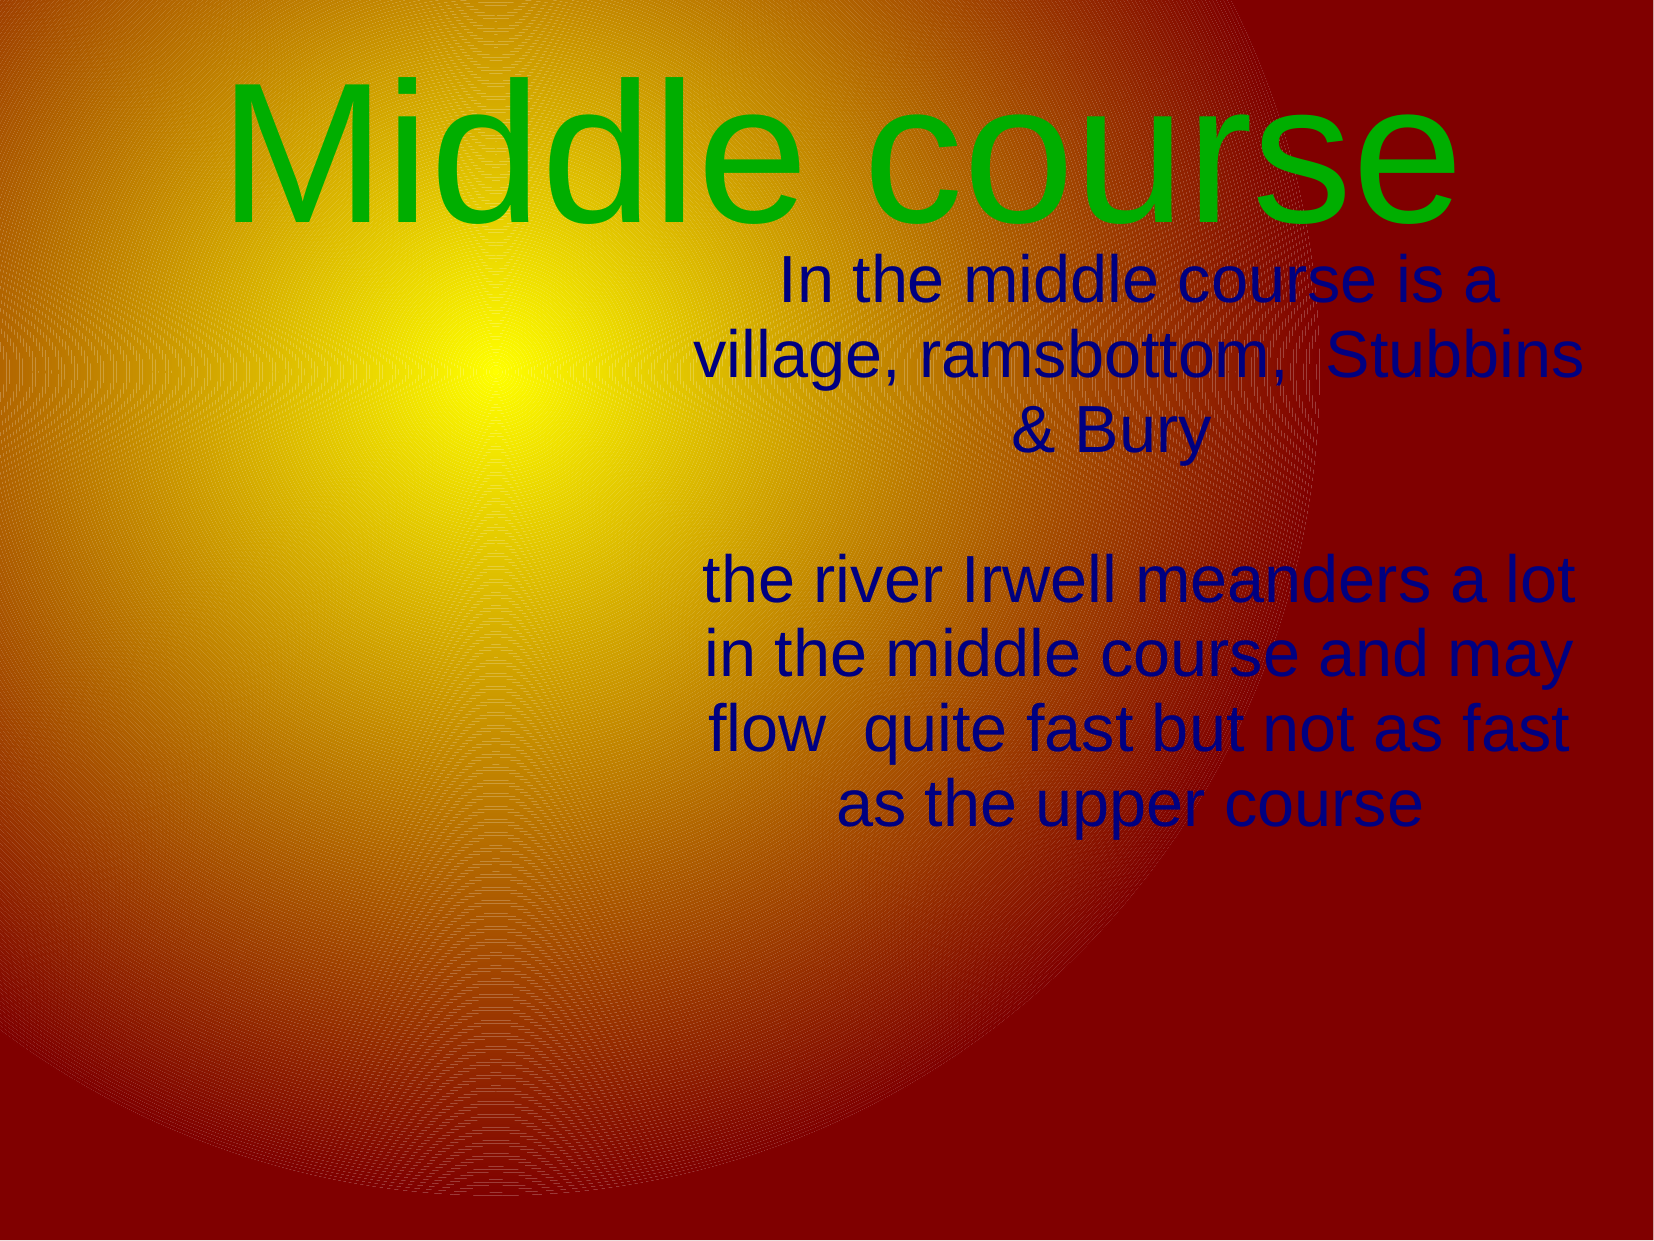

# Middle course
In the middle course is a village, ramsbottom, Stubbins & Bury
the river Irwell meanders a lot in the middle course and may flow quite fast but not as fast as the upper course